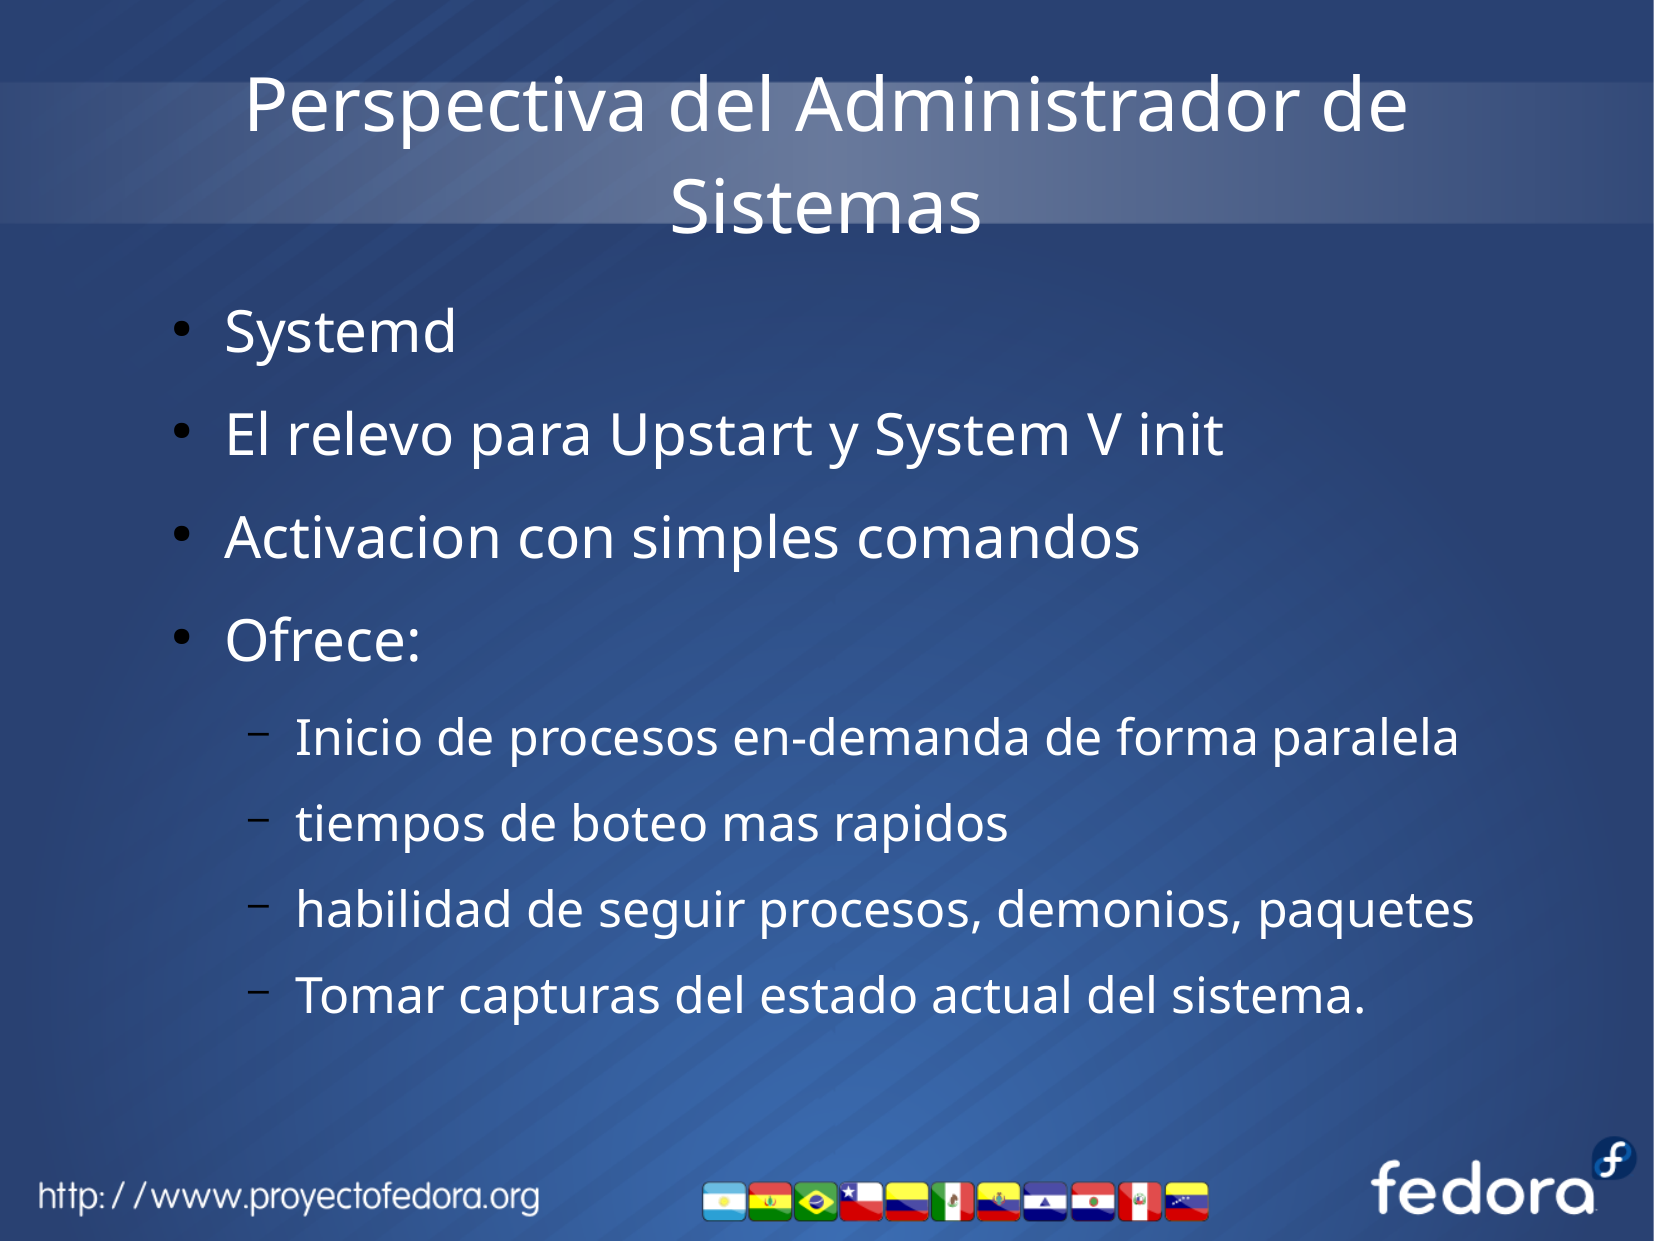

# Perspectiva del Administrador de Sistemas
Systemd
El relevo para Upstart y System V init
Activacion con simples comandos
Ofrece:
Inicio de procesos en-demanda de forma paralela
tiempos de boteo mas rapidos
habilidad de seguir procesos, demonios, paquetes
Tomar capturas del estado actual del sistema.